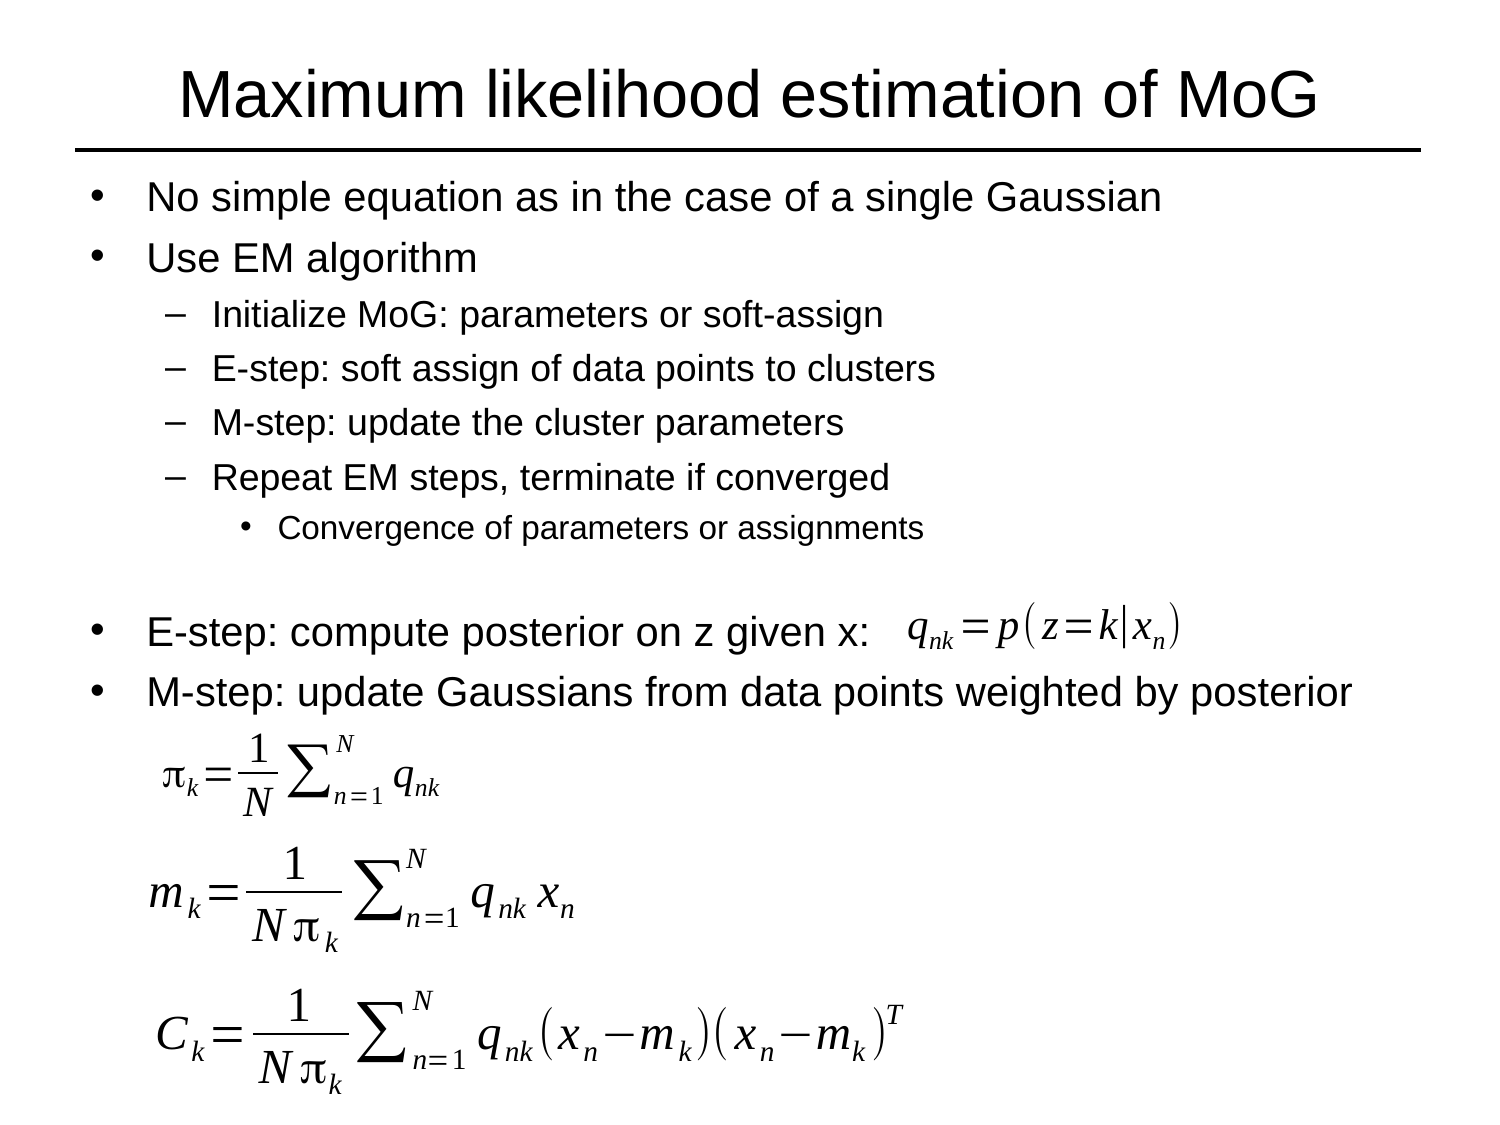

# Maximum likelihood estimation of MoG
No simple equation as in the case of a single Gaussian
Use EM algorithm
Initialize MoG: parameters or soft-assign
E-step: soft assign of data points to clusters
M-step: update the cluster parameters
Repeat EM steps, terminate if converged
Convergence of parameters or assignments
E-step: compute posterior on z given x:
M-step: update Gaussians from data points weighted by posterior